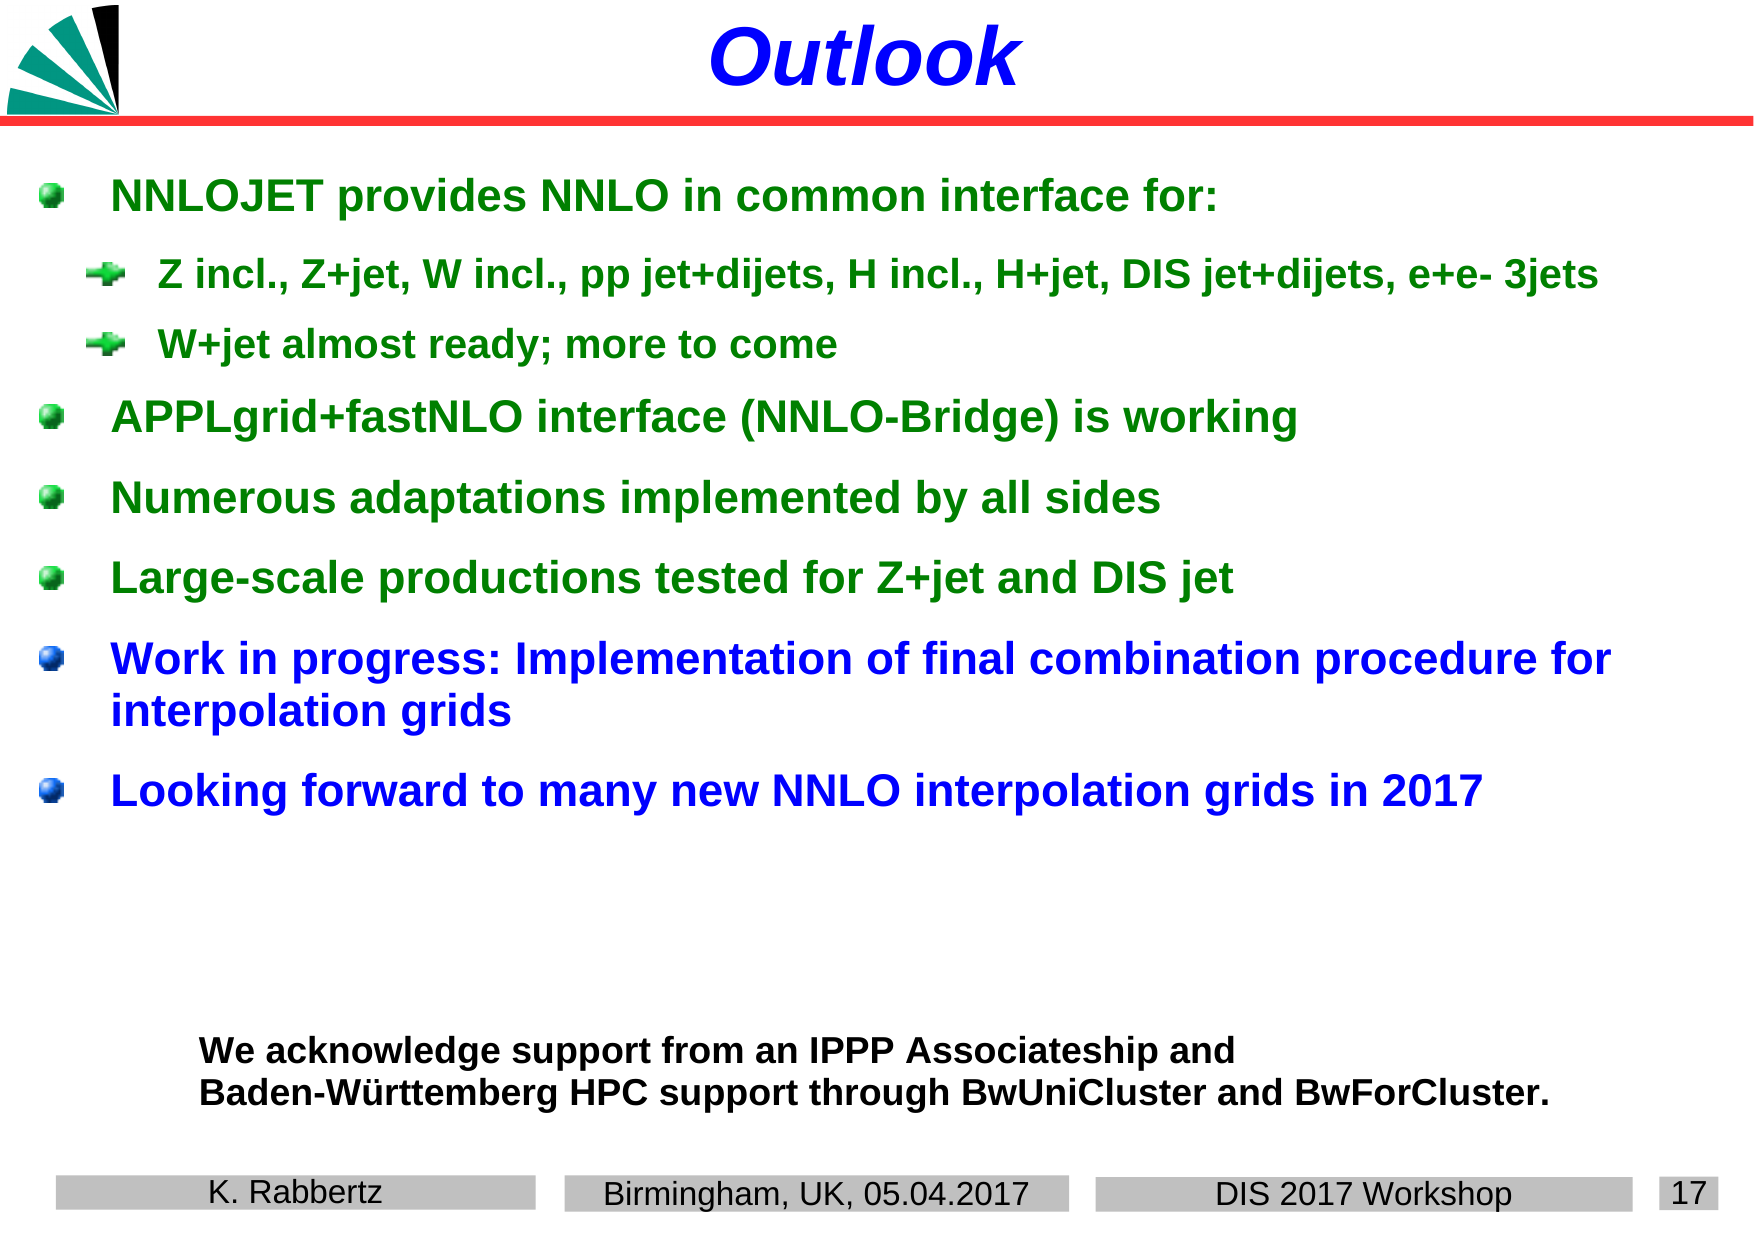

# Outlook
NNLOJET provides NNLO in common interface for:
Z incl., Z+jet, W incl., pp jet+dijets, H incl., H+jet, DIS jet+dijets, e+e- 3jets
W+jet almost ready; more to come
APPLgrid+fastNLO interface (NNLO-Bridge) is working
Numerous adaptations implemented by all sides
Large-scale productions tested for Z+jet and DIS jet
Work in progress: Implementation of final combination procedure for interpolation grids
Looking forward to many new NNLO interpolation grids in 2017
We acknowledge support from an IPPP Associateship and Baden-Württemberg HPC support through BwUniCluster and BwForCluster.